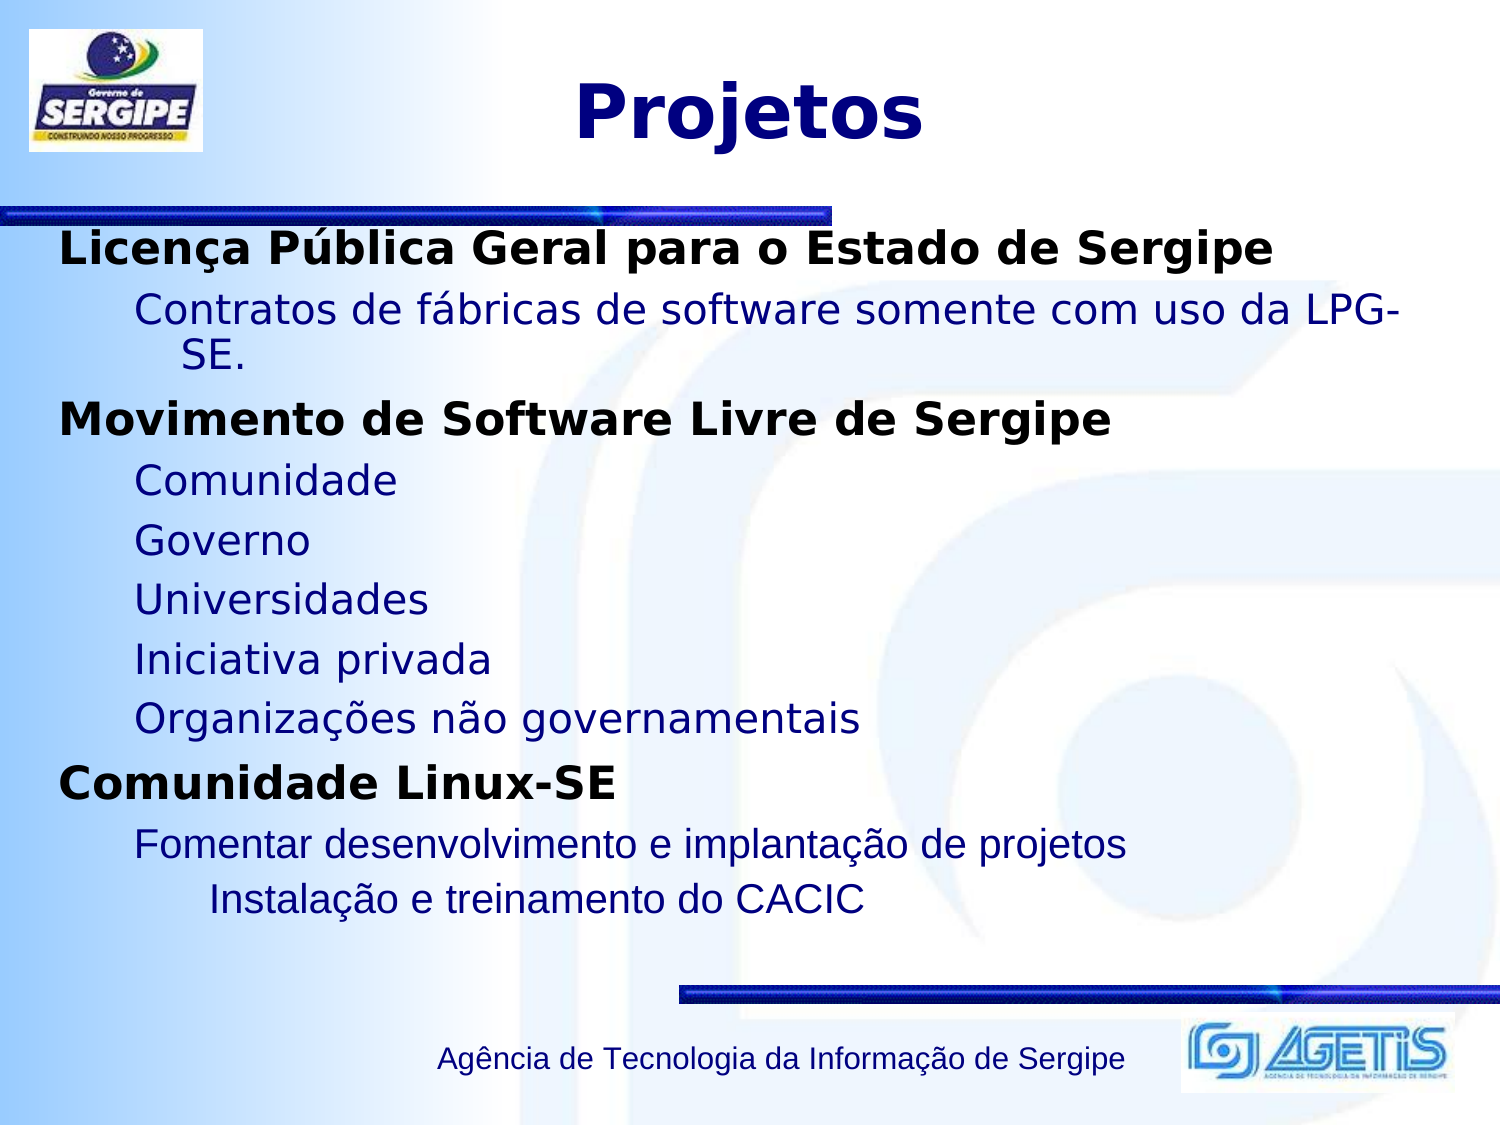

# Projetos
Licença Pública Geral para o Estado de Sergipe
Contratos de fábricas de software somente com uso da LPG-SE.
Movimento de Software Livre de Sergipe
Comunidade
Governo
Universidades
Iniciativa privada
Organizações não governamentais
Comunidade Linux-SE
Fomentar desenvolvimento e implantação de projetos
Instalação e treinamento do CACIC
Agência de Tecnologia da Informação de Sergipe